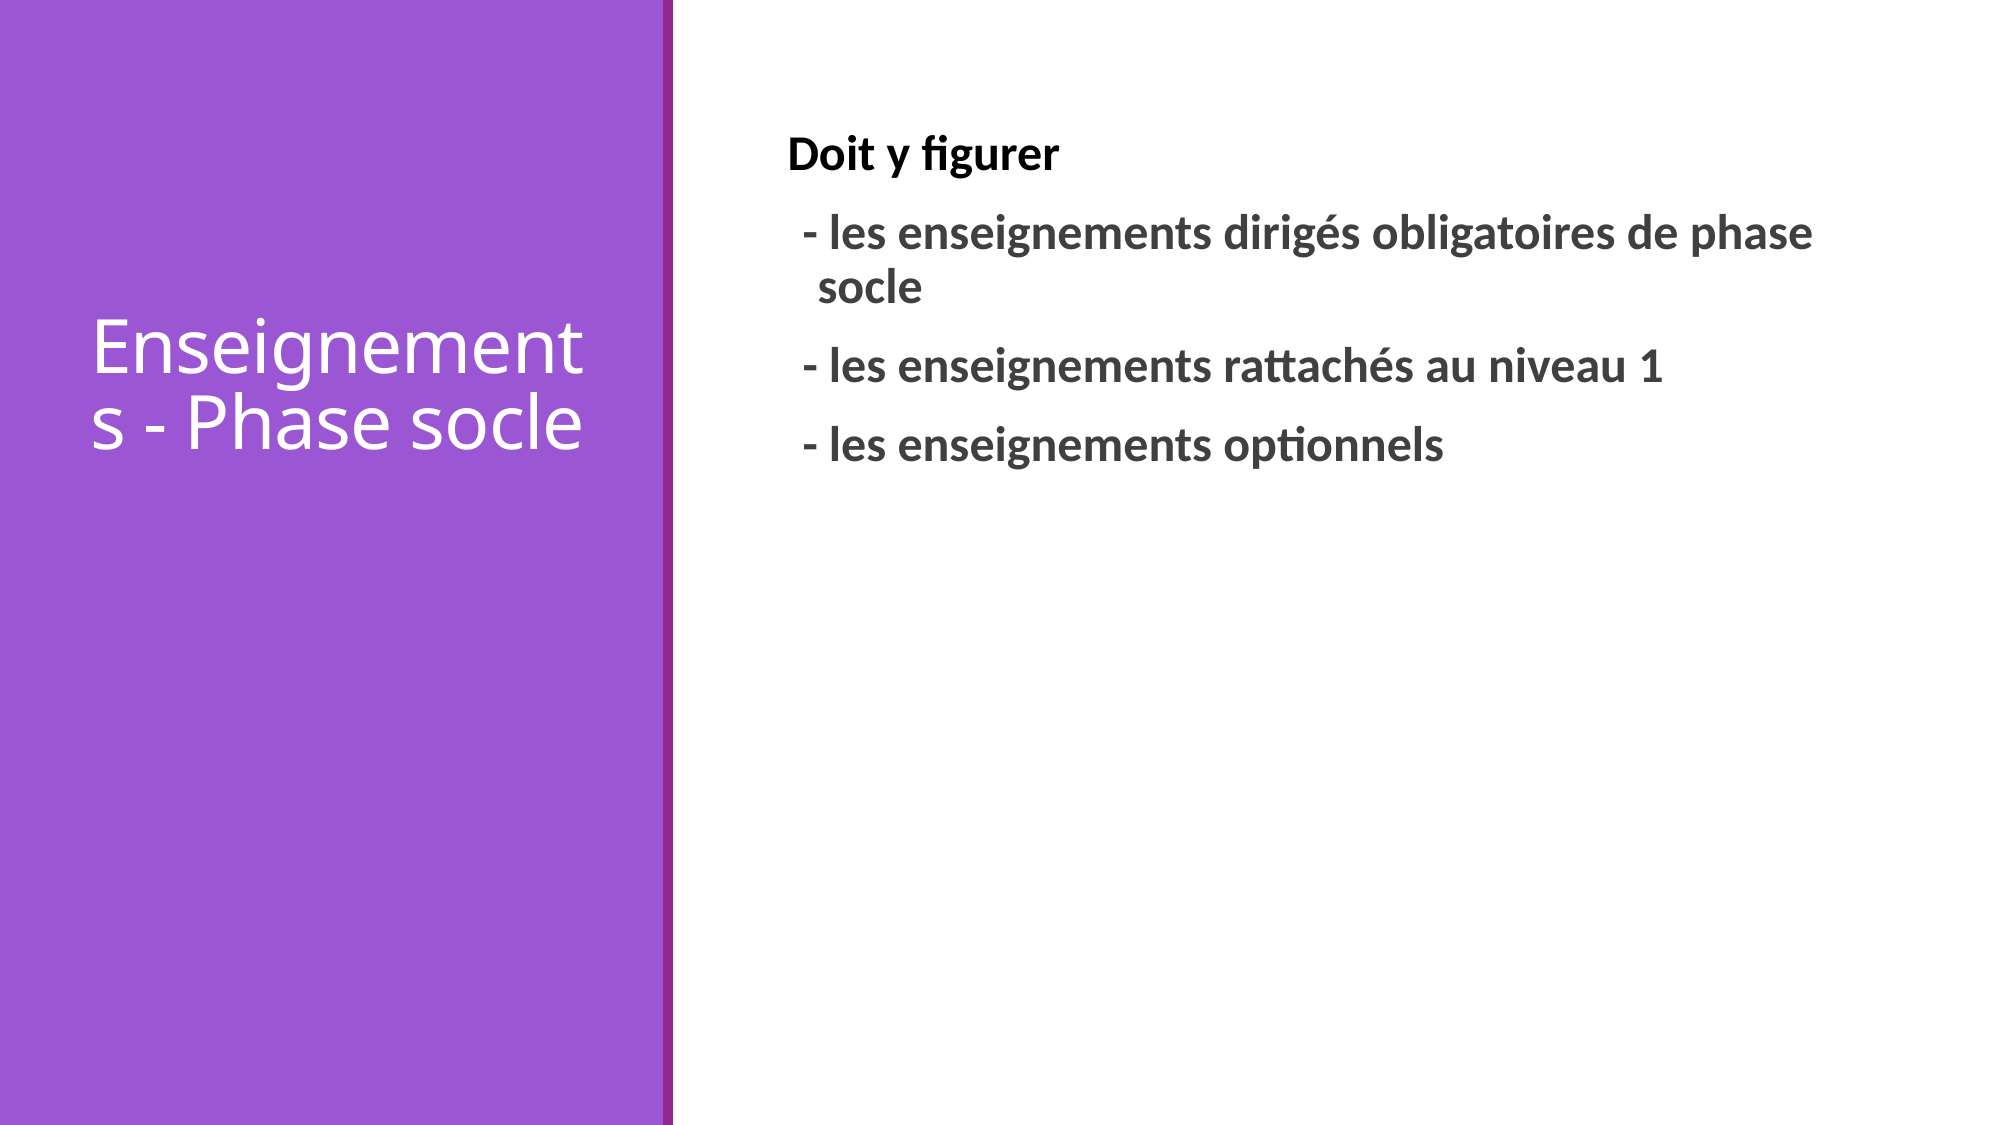

# Enseignements - Phase socle
Doit y figurer
- les enseignements dirigés obligatoires de phase socle
- les enseignements rattachés au niveau 1
- les enseignements optionnels